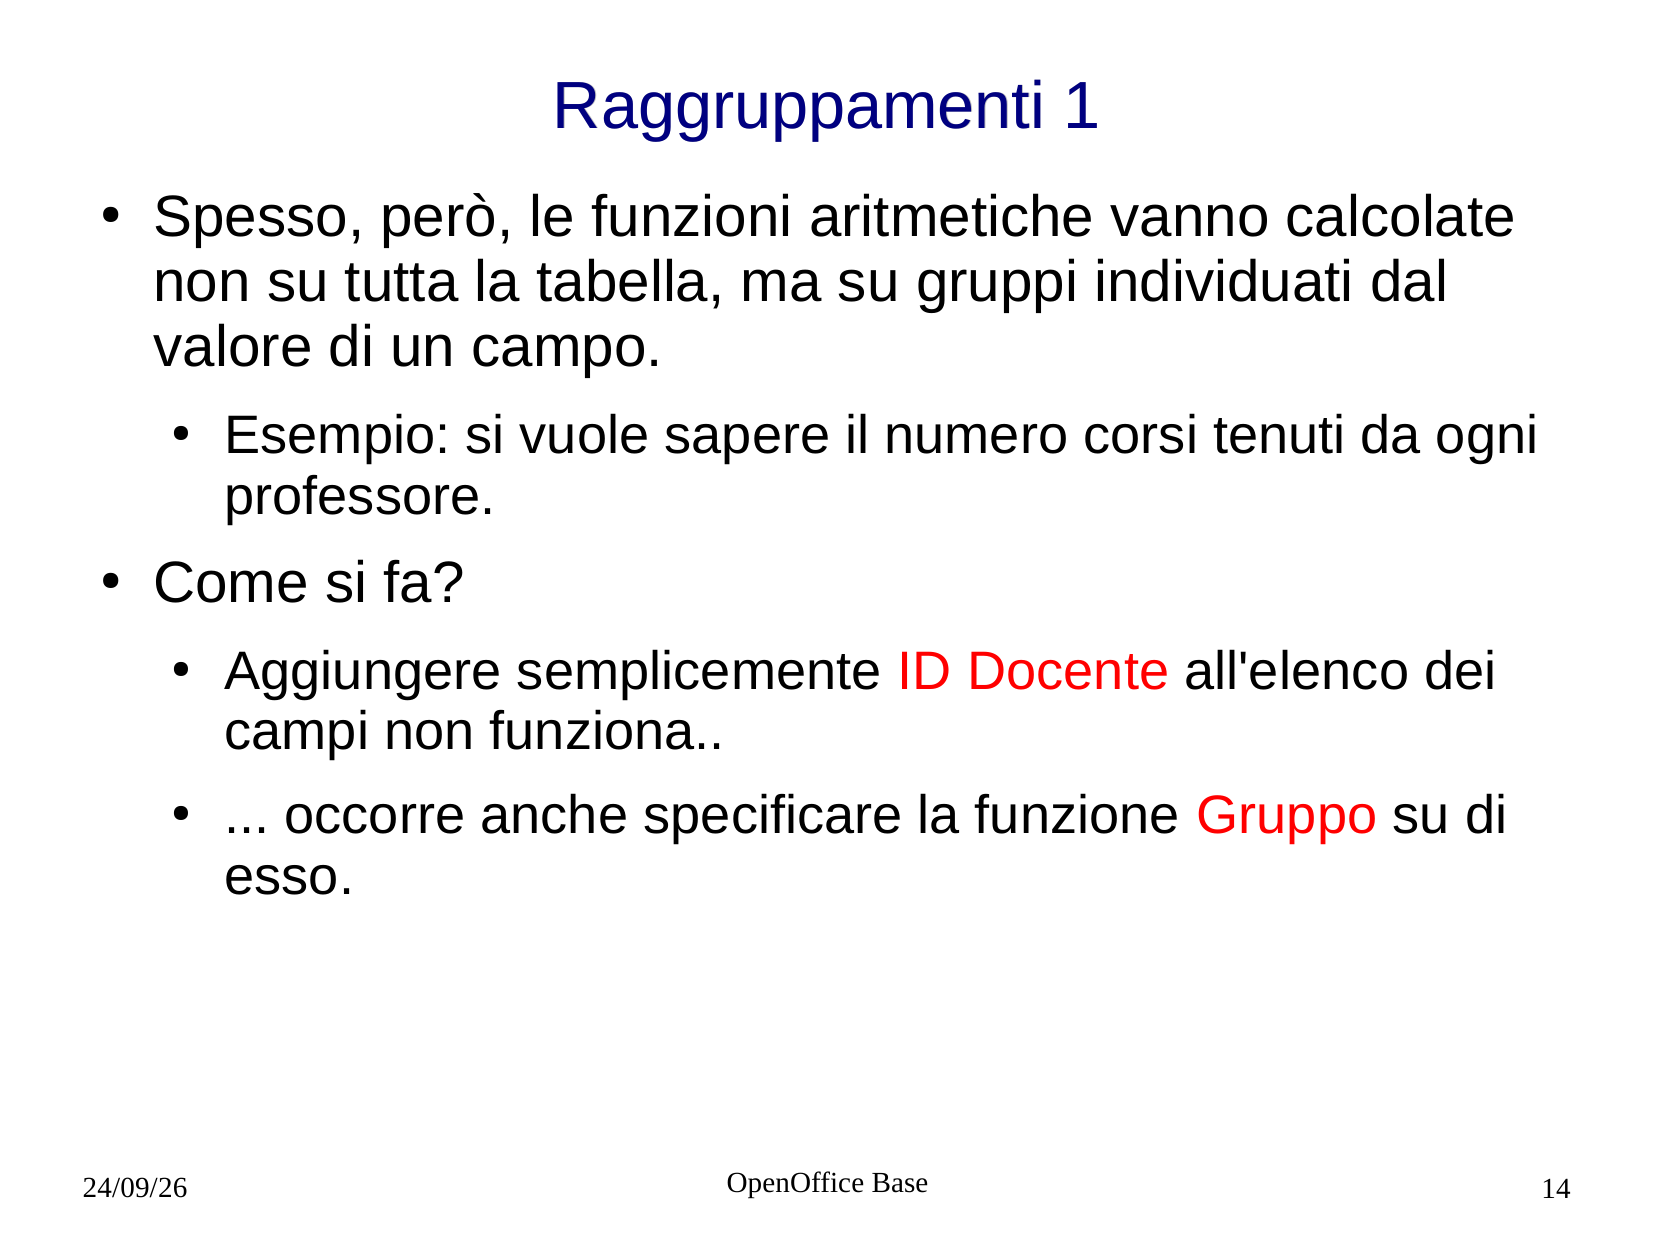

# Raggruppamenti 1
Spesso, però, le funzioni aritmetiche vanno calcolate non su tutta la tabella, ma su gruppi individuati dal valore di un campo.
Esempio: si vuole sapere il numero corsi tenuti da ogni professore.
Come si fa?
Aggiungere semplicemente ID Docente all'elenco dei campi non funziona..
... occorre anche specificare la funzione Gruppo su di esso.